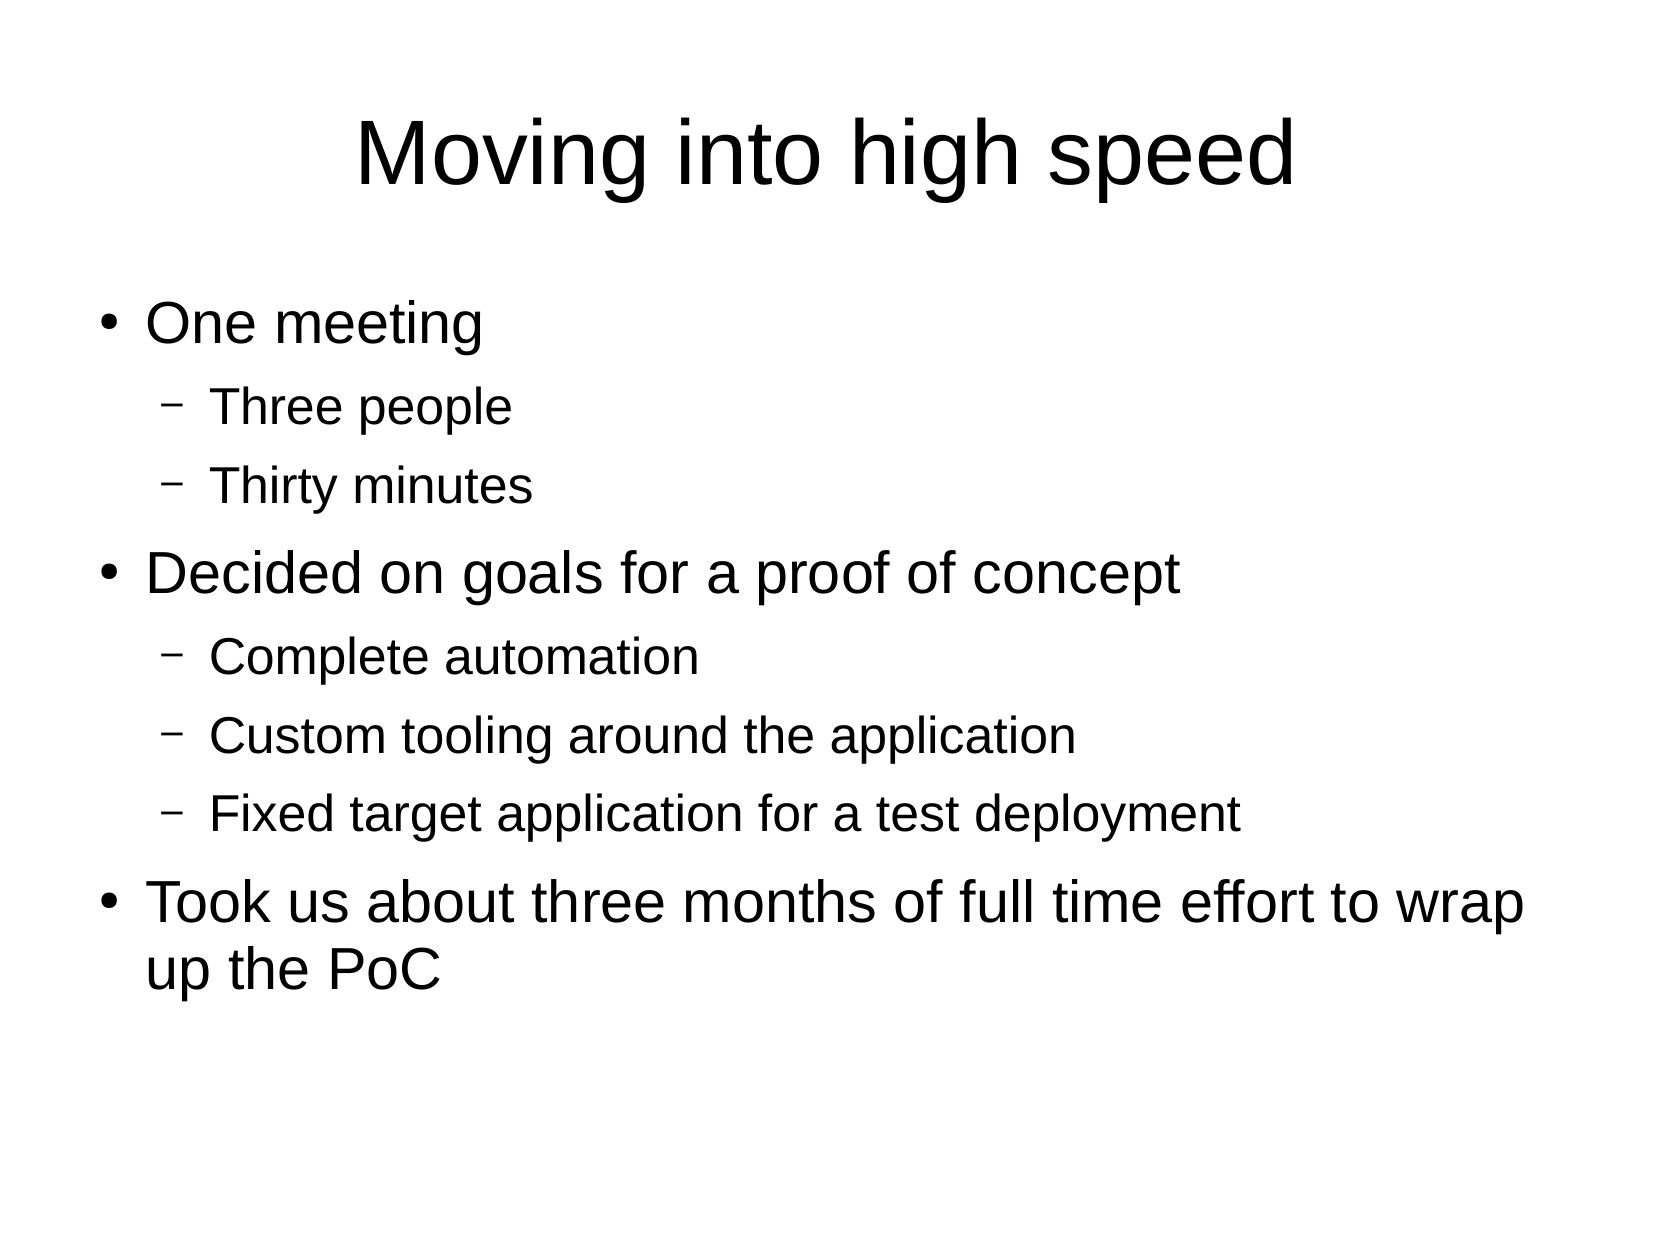

# Moving into high speed
One meeting
Three people
Thirty minutes
Decided on goals for a proof of concept
Complete automation
Custom tooling around the application
Fixed target application for a test deployment
Took us about three months of full time effort to wrap up the PoC